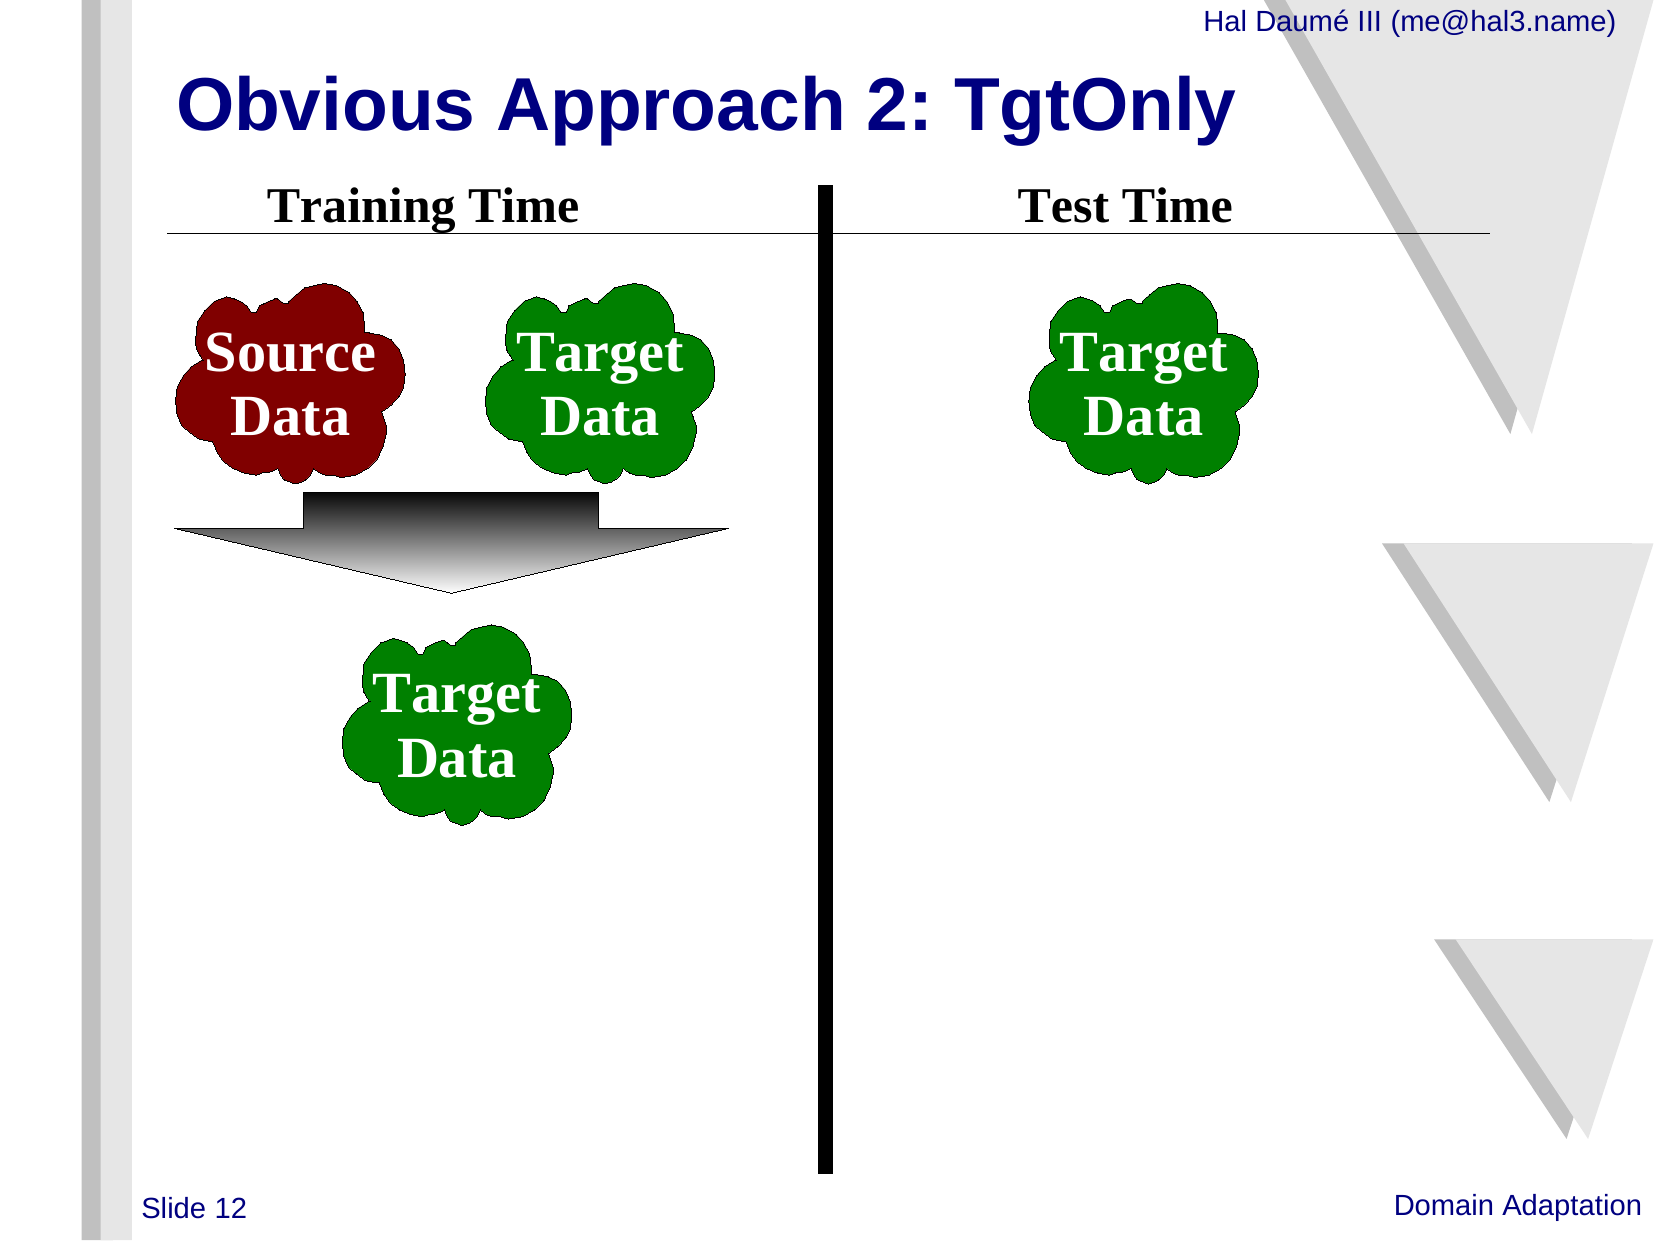

# Obvious Approach 2: TgtOnly
Training Time
Test Time
Source
Data
Target
Data
Target
Data
Target
Data